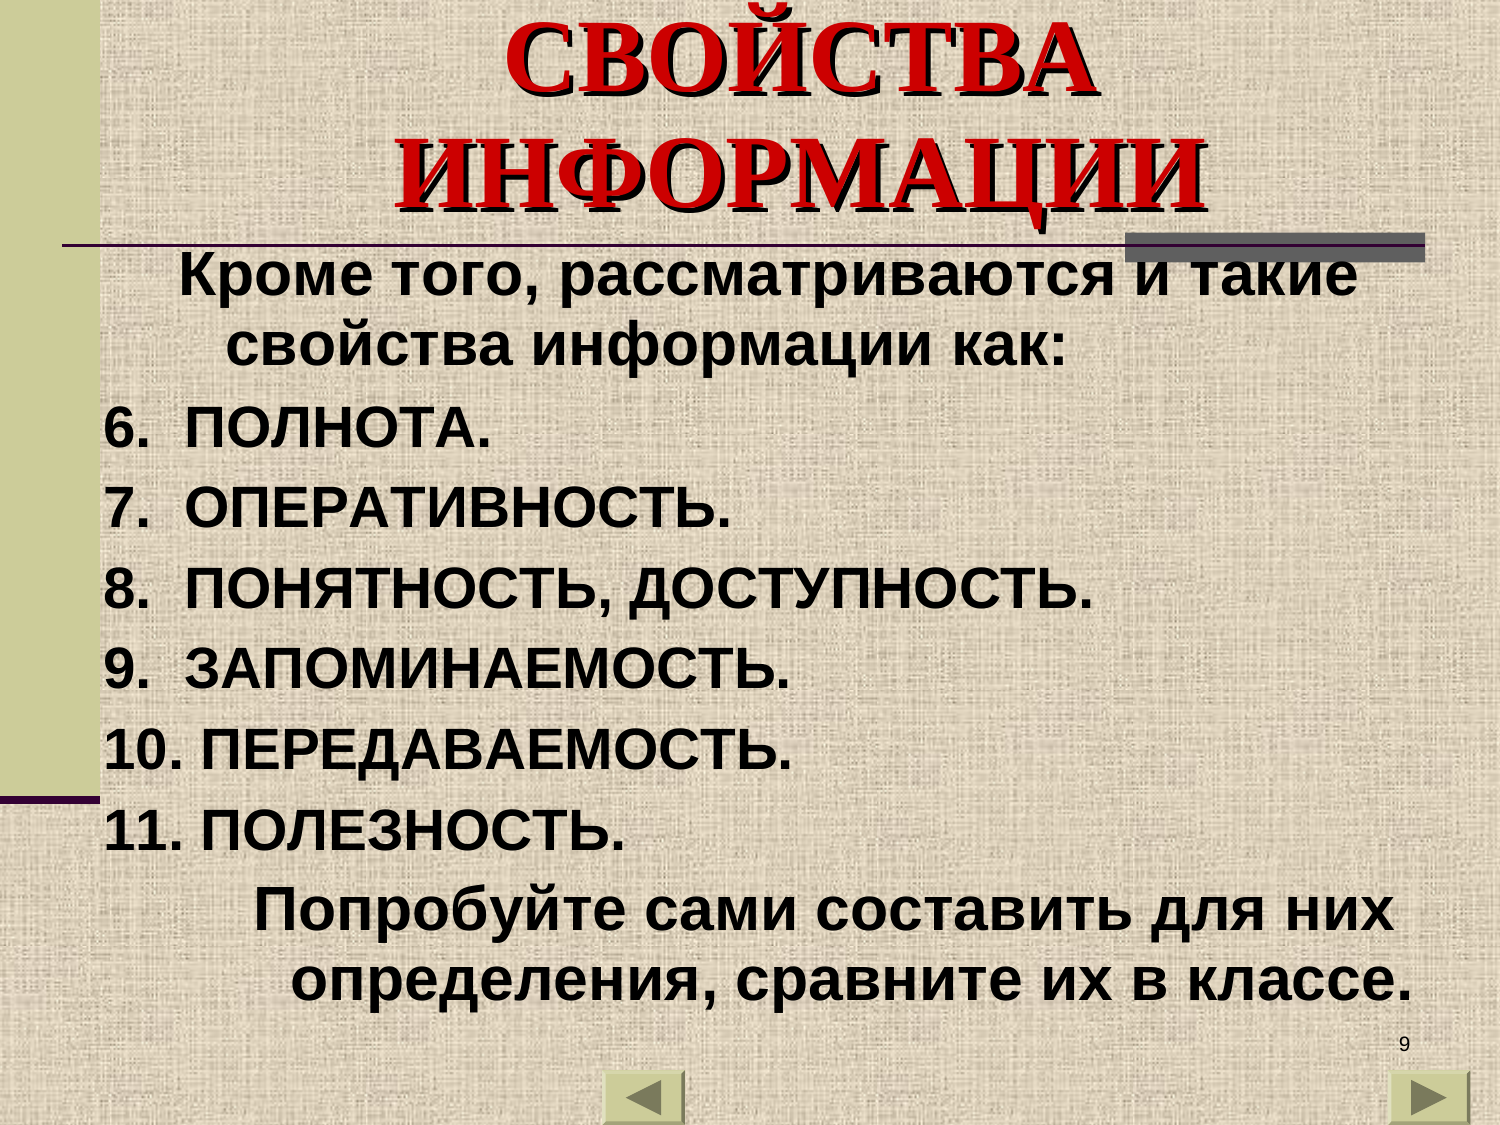

# СВОЙСТВА ИНФОРМАЦИИ
Кроме того, рассматриваются и такие свойства информации как:
6. ПОЛНОТА.
7. ОПЕРАТИВНОСТЬ.
8. ПОНЯТНОСТЬ, ДОСТУПНОСТЬ.
9. ЗАПОМИНАЕМОСТЬ.
10. ПЕРЕДАВАЕМОСТЬ.
11. ПОЛЕЗНОСТЬ.
Попробуйте сами составить для них определения, сравните их в классе.
9